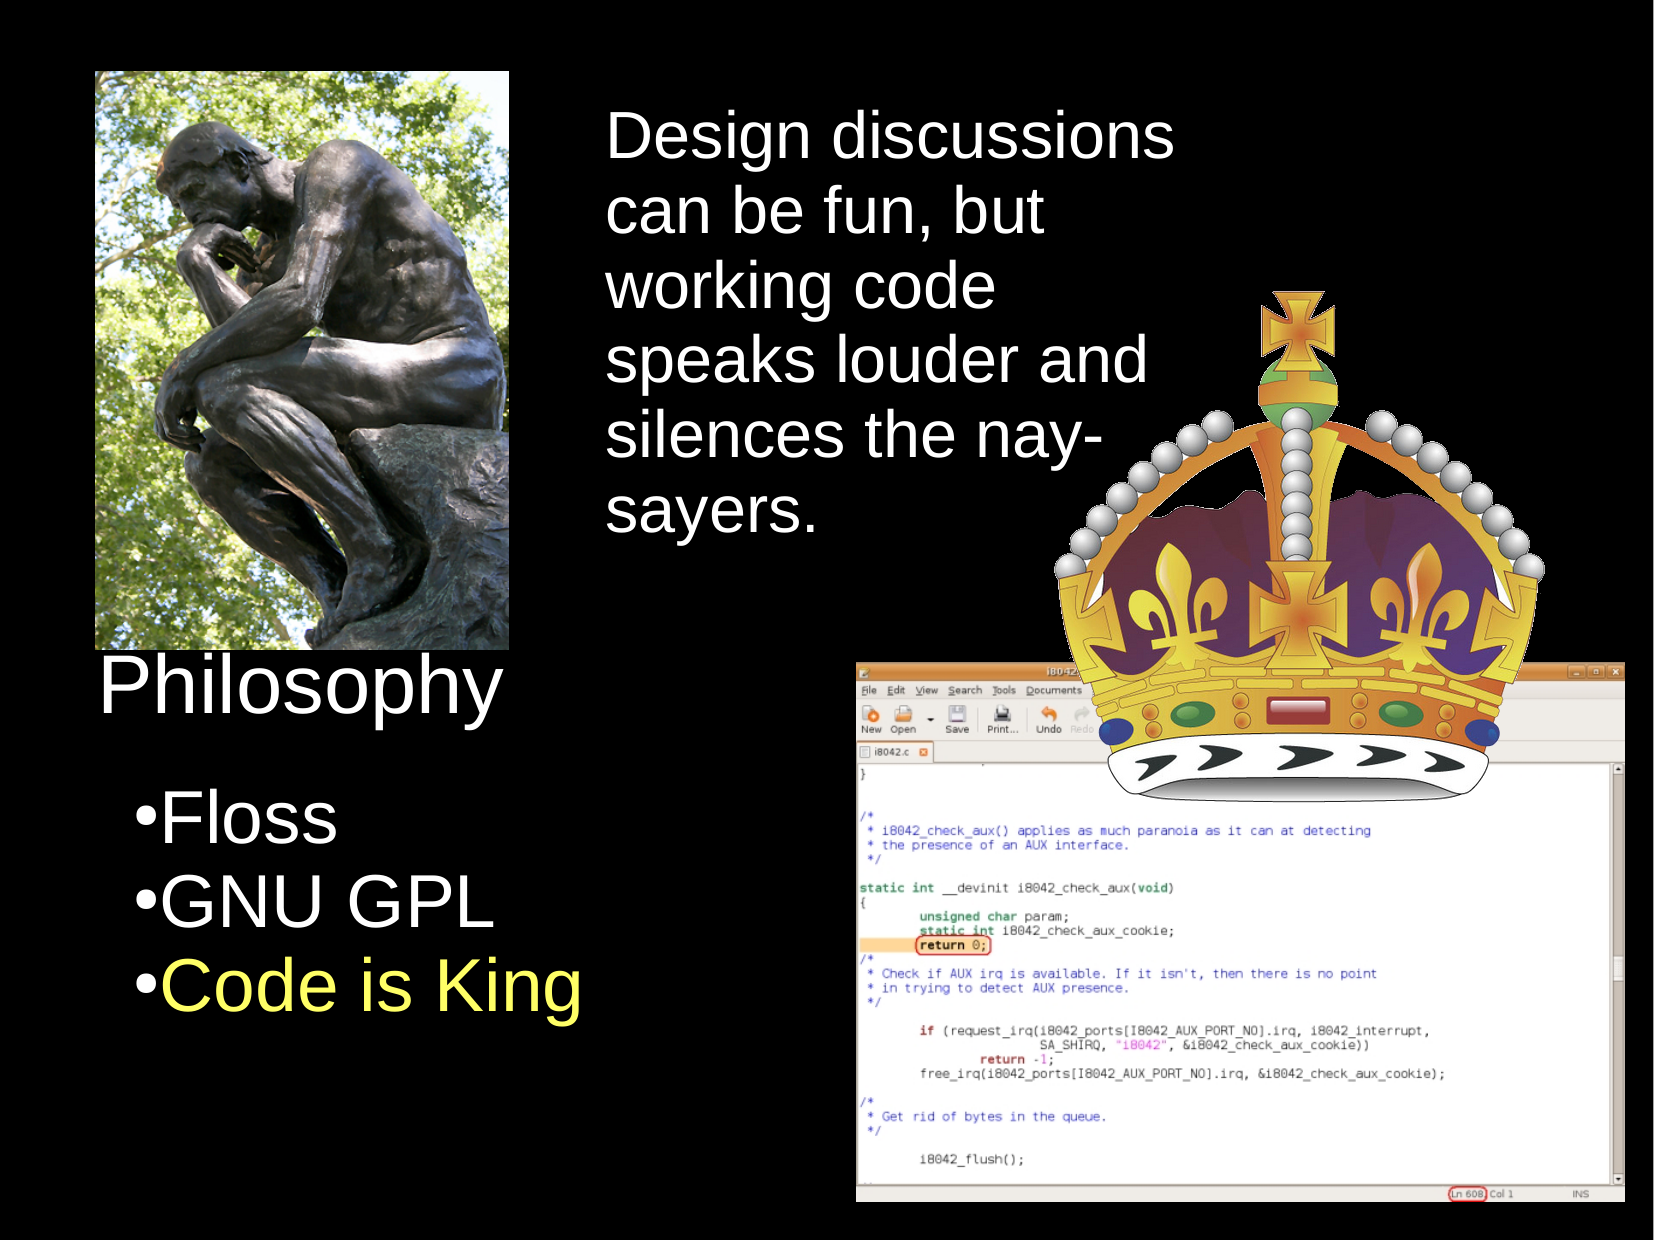

Philosophy
Design discussions can be fun, but working code speaks louder and silences the nay-sayers.
Floss
GNU GPL
Code is King